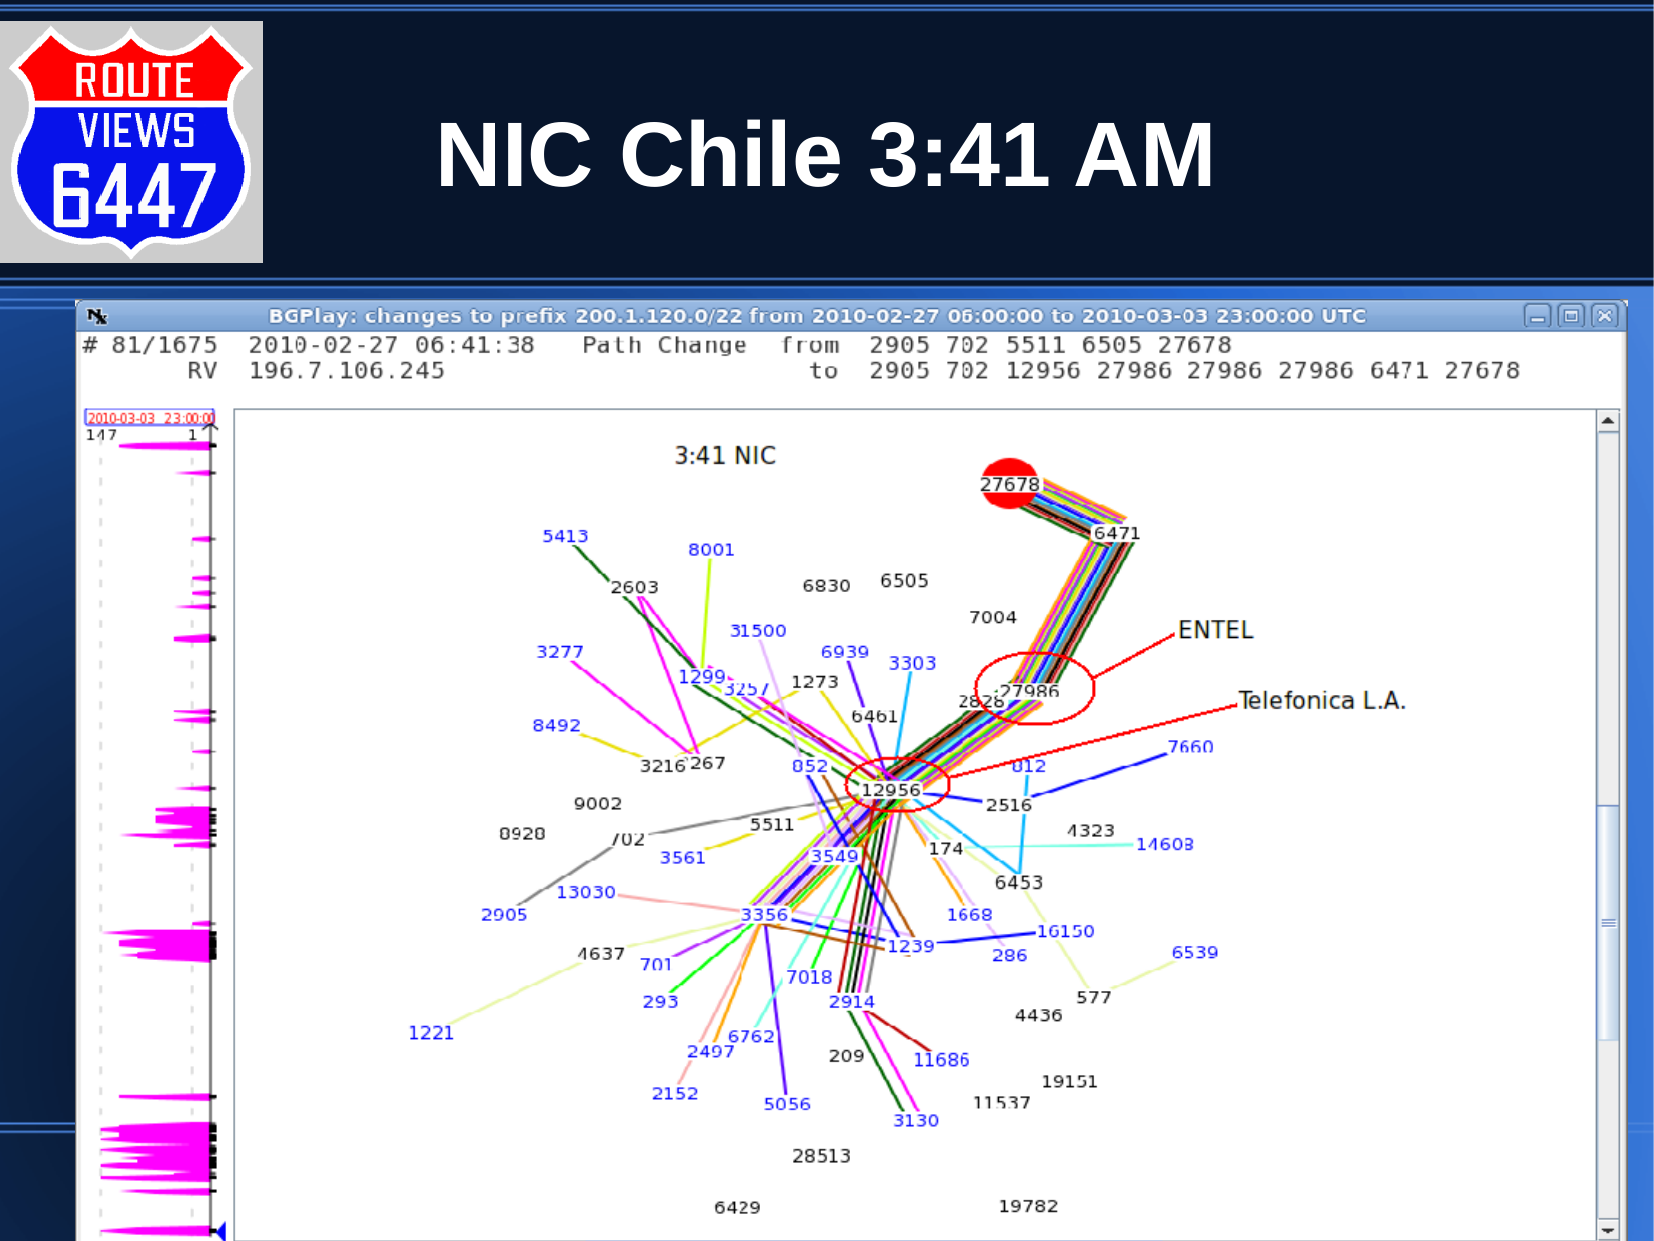

# NIC Chile 3:41 AM
NIC Chile: www.nic.cl